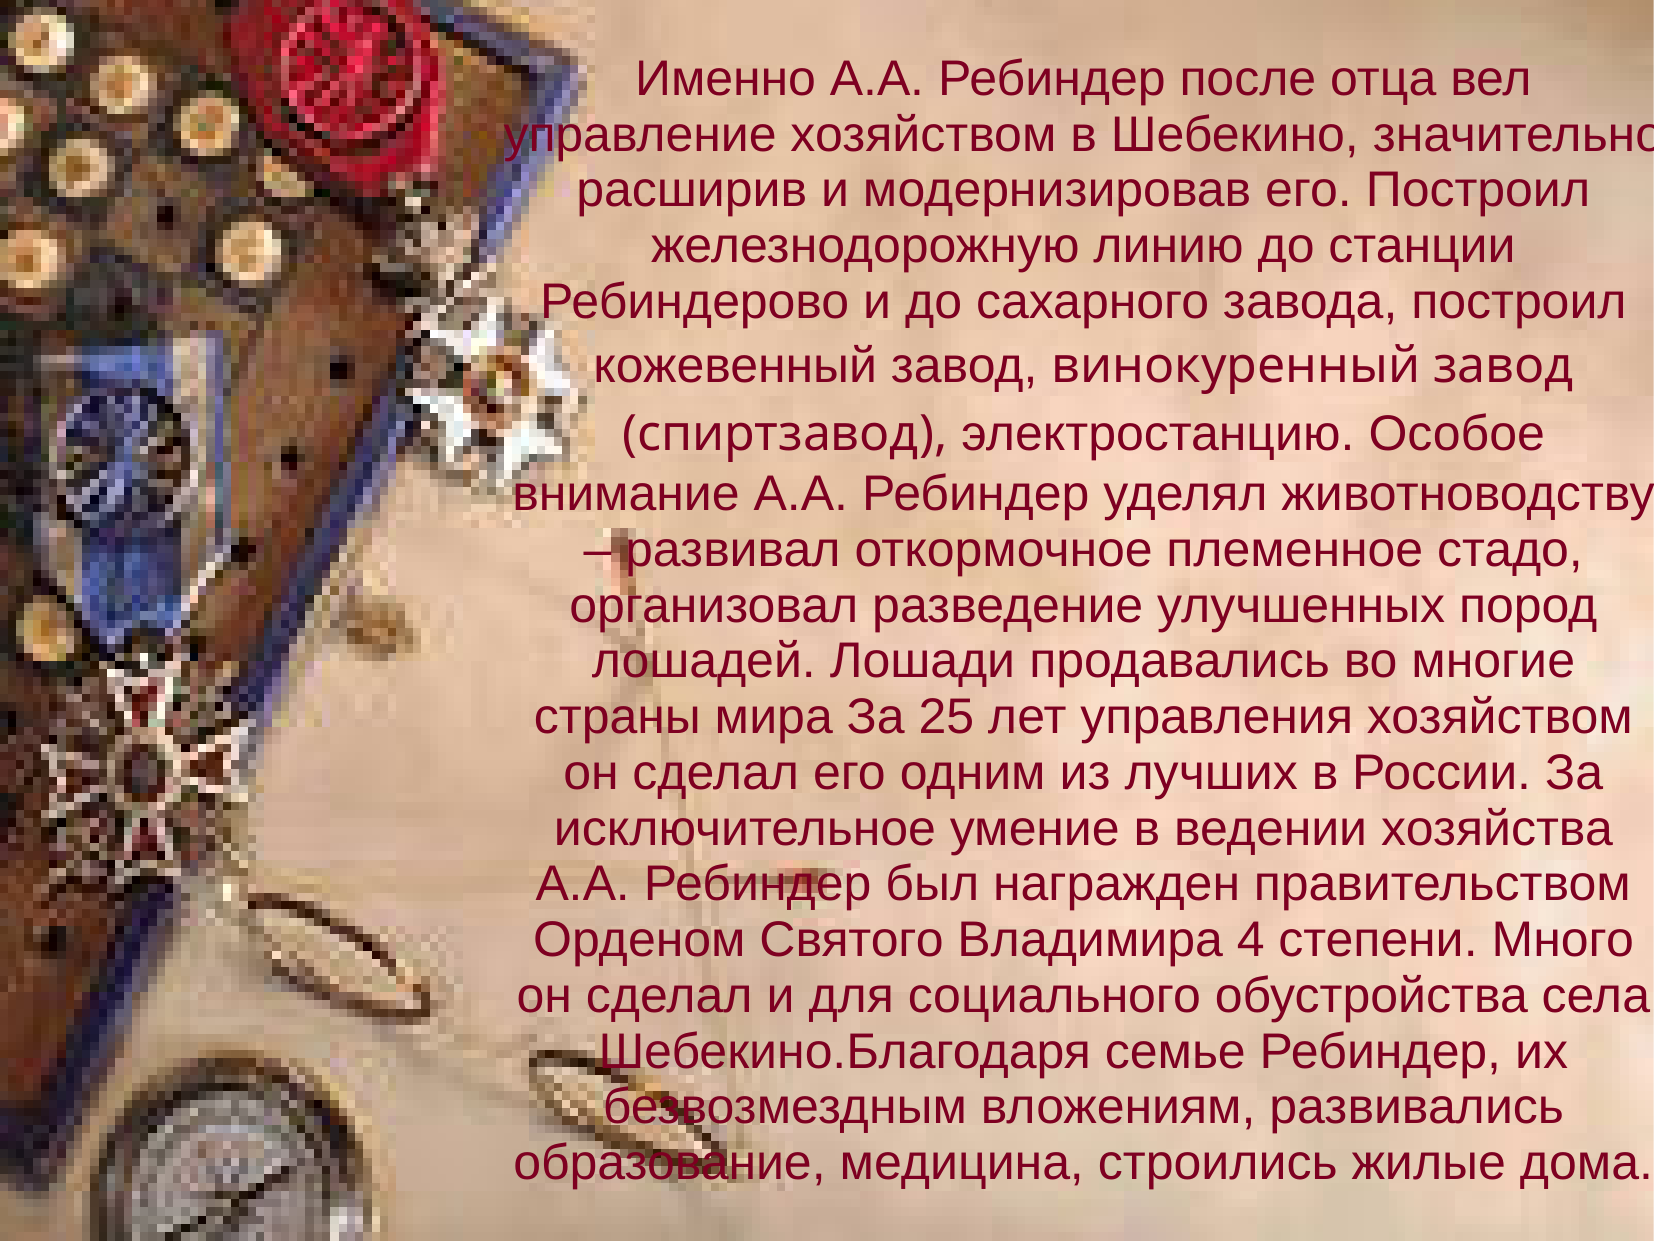

# Именно А.А. Ребиндер после отца вел управление хозяйством в Шебекино, значительно расширив и модернизировав его. Построил железнодорожную линию до станции Ребиндерово и до сахарного завода, построил кожевенный завод, винокуренный завод (спиртзавод), электростанцию. Особое внимание А.А. Ребиндер уделял животноводству – развивал откормочное племенное стадо, организовал разведение улучшенных пород лошадей. Лошади продавались во многие страны мира За 25 лет управления хозяйством он сделал его одним из лучших в России. За исключительное умение в ведении хозяйства А.А. Ребиндер был награжден правительством Орденом Святого Владимира 4 степени. Много он сделал и для социального обустройства села Шебекино.Благодаря семье Ребиндер, их безвозмездным вложениям, развивались образование, медицина, строились жилые дома.